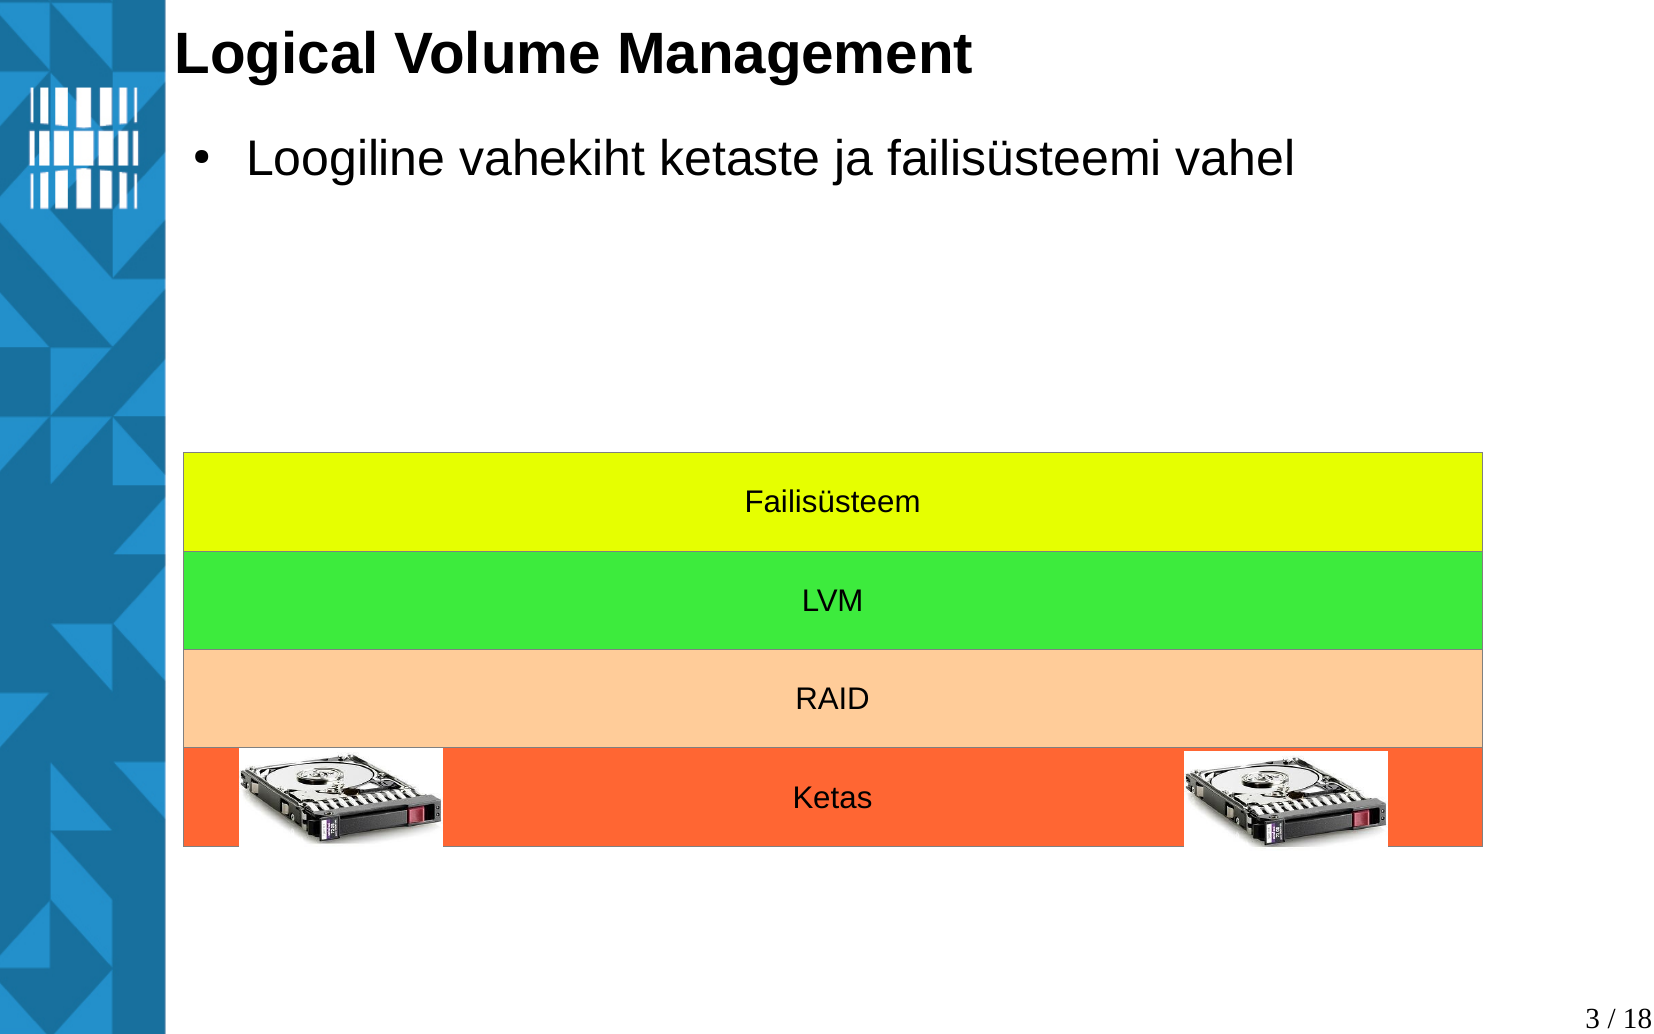

# Logical Volume Management
Loogiline vahekiht ketaste ja failisüsteemi vahel
Failisüsteem
LVM
RAID
Ketas